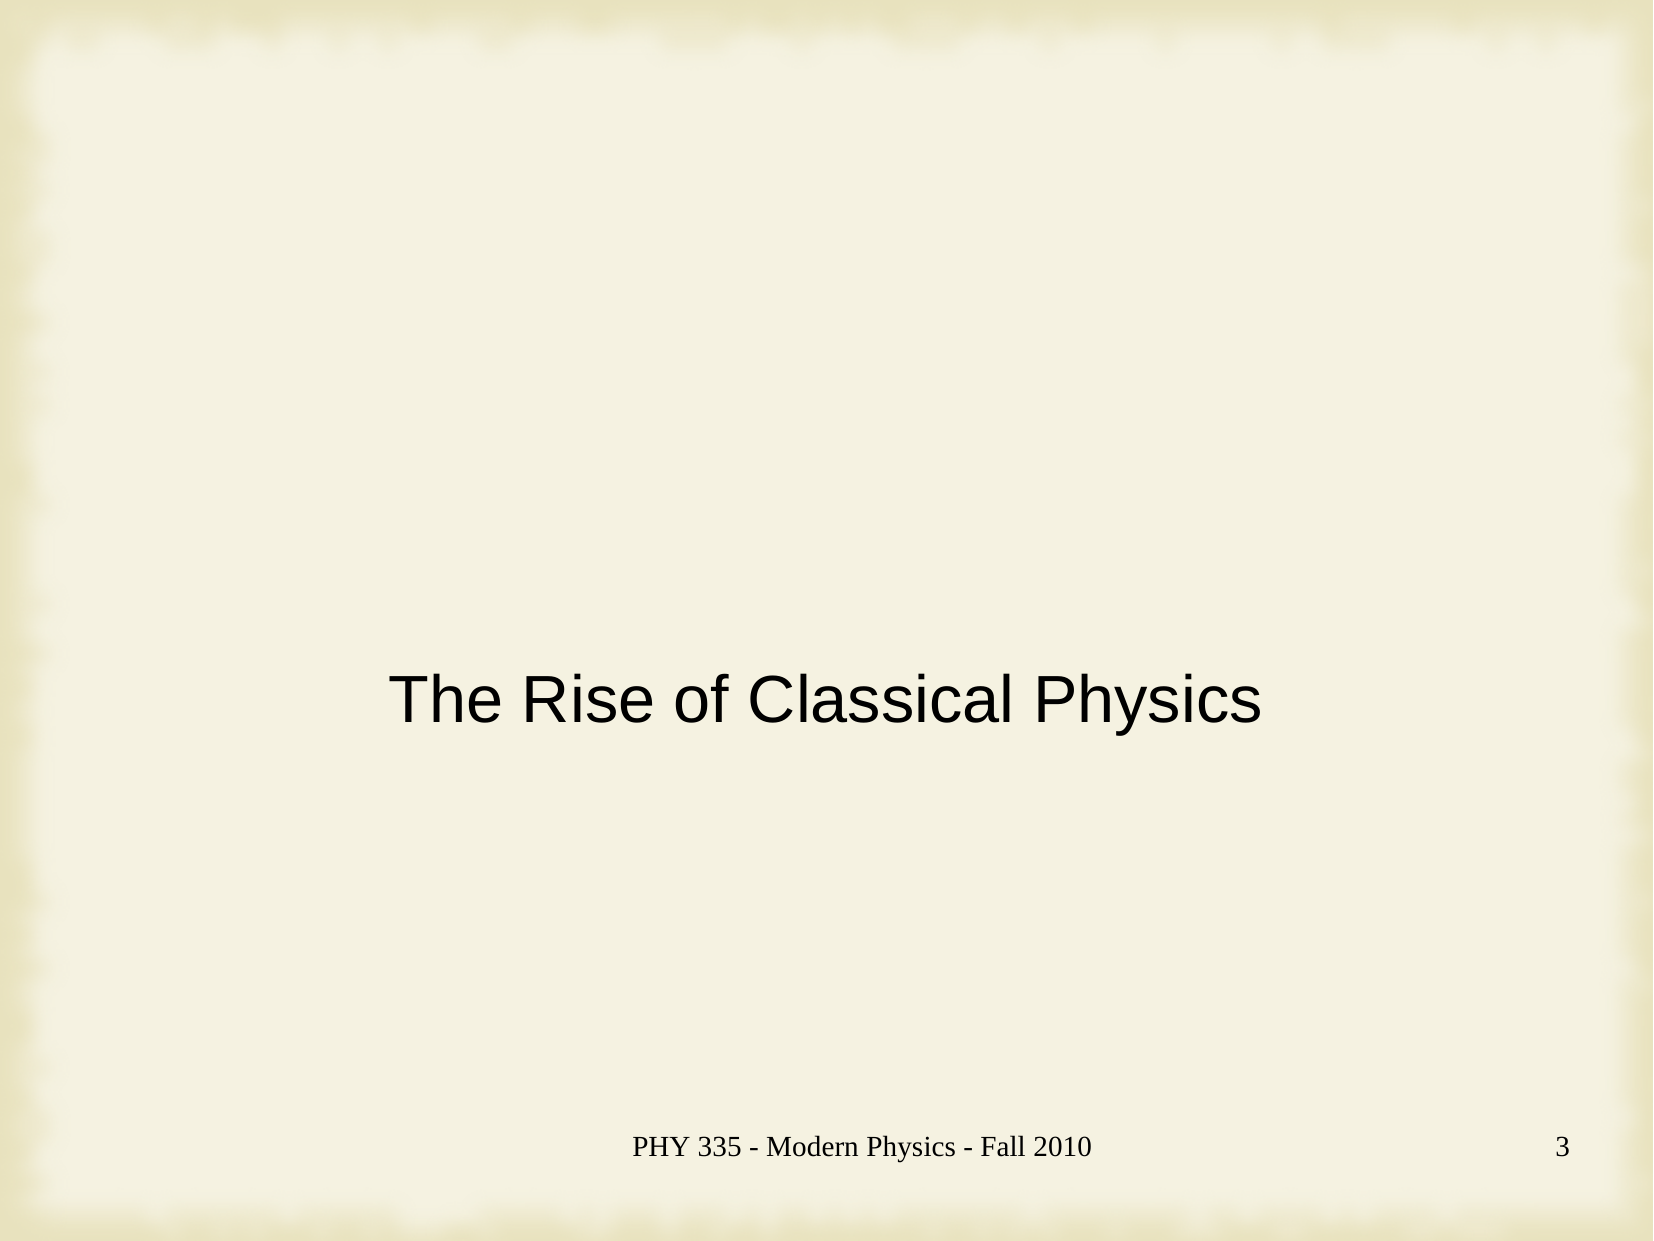

#
The Rise of Classical Physics
PHY 335 - Modern Physics - Fall 2010
3